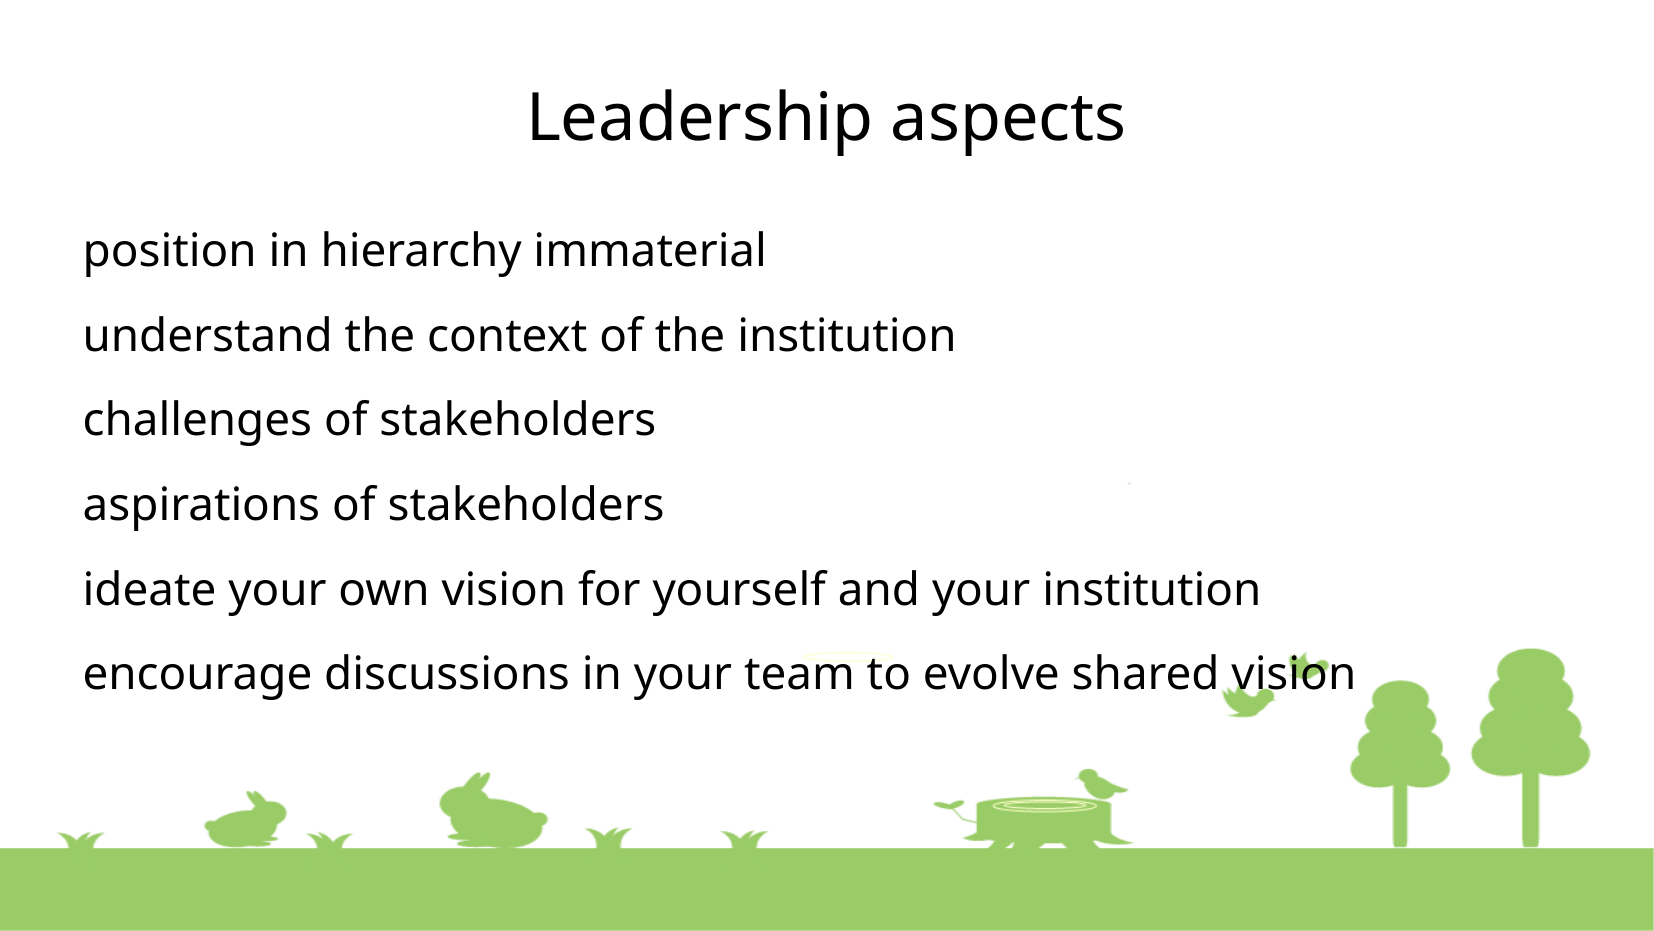

# Leadership aspects
position in hierarchy immaterial
understand the context of the institution
challenges of stakeholders
aspirations of stakeholders
ideate your own vision for yourself and your institution
encourage discussions in your team to evolve shared vision